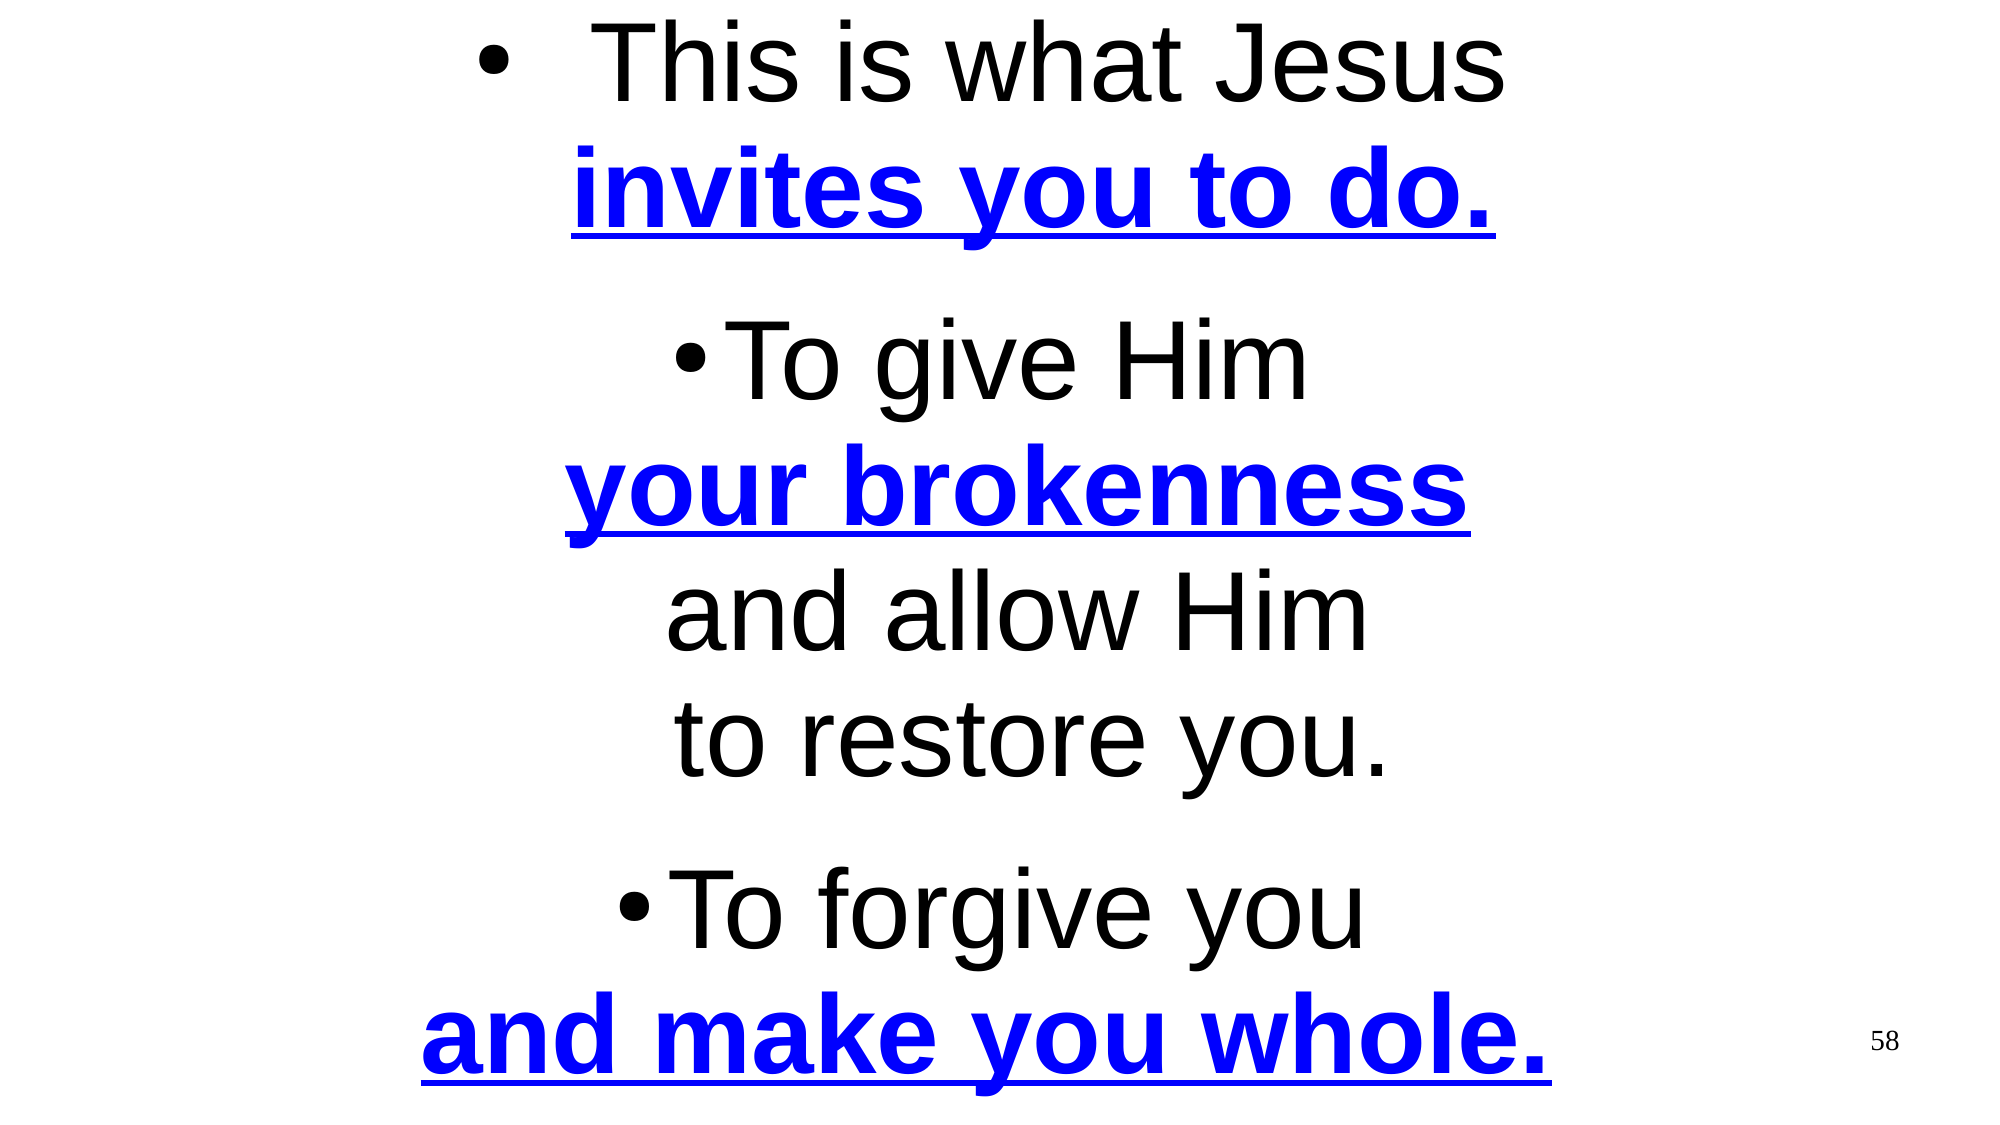

# This is what Jesus invites you to do.
To give Him
your brokenness
and allow Him
to restore you.
To forgive you
and make you whole.
58